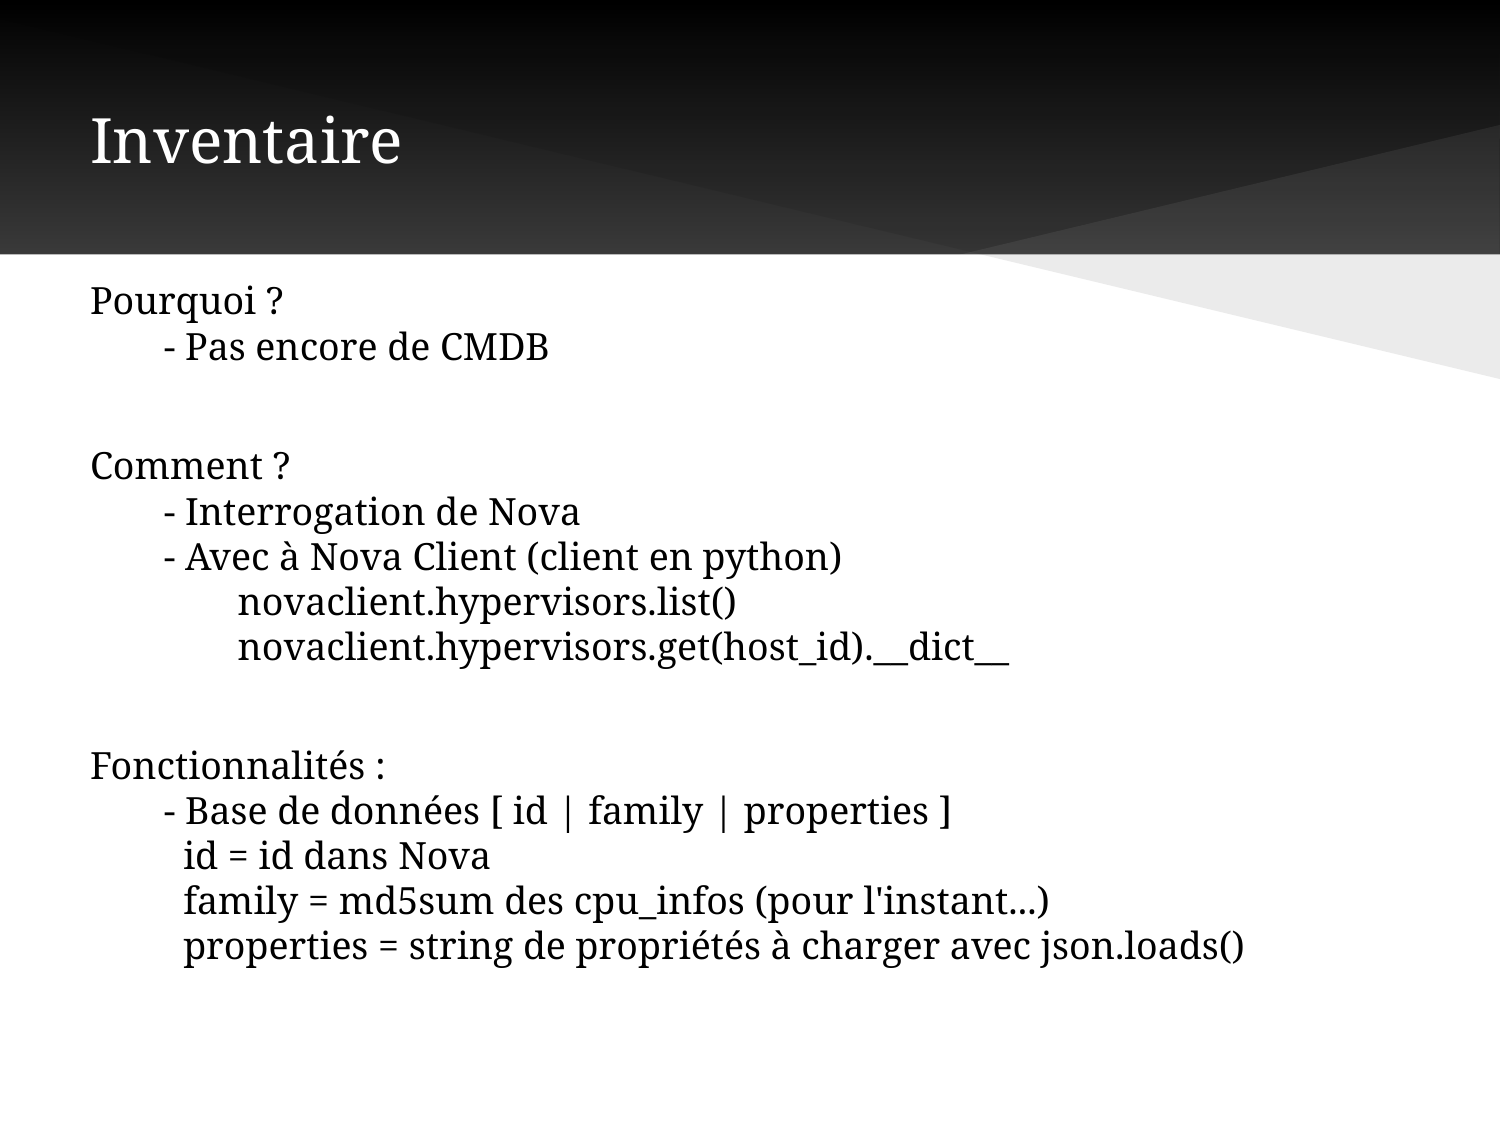

# Inventaire
Pourquoi ?
	- Pas encore de CMDB
Comment ?
	- Interrogation de Nova
	- Avec à Nova Client (client en python)
		novaclient.hypervisors.list()
		novaclient.hypervisors.get(host_id).__dict__
Fonctionnalités :
	- Base de données [ id | family | properties ]
	 id = id dans Nova
	 family = md5sum des cpu_infos (pour l'instant...)
	 properties = string de propriétés à charger avec json.loads()